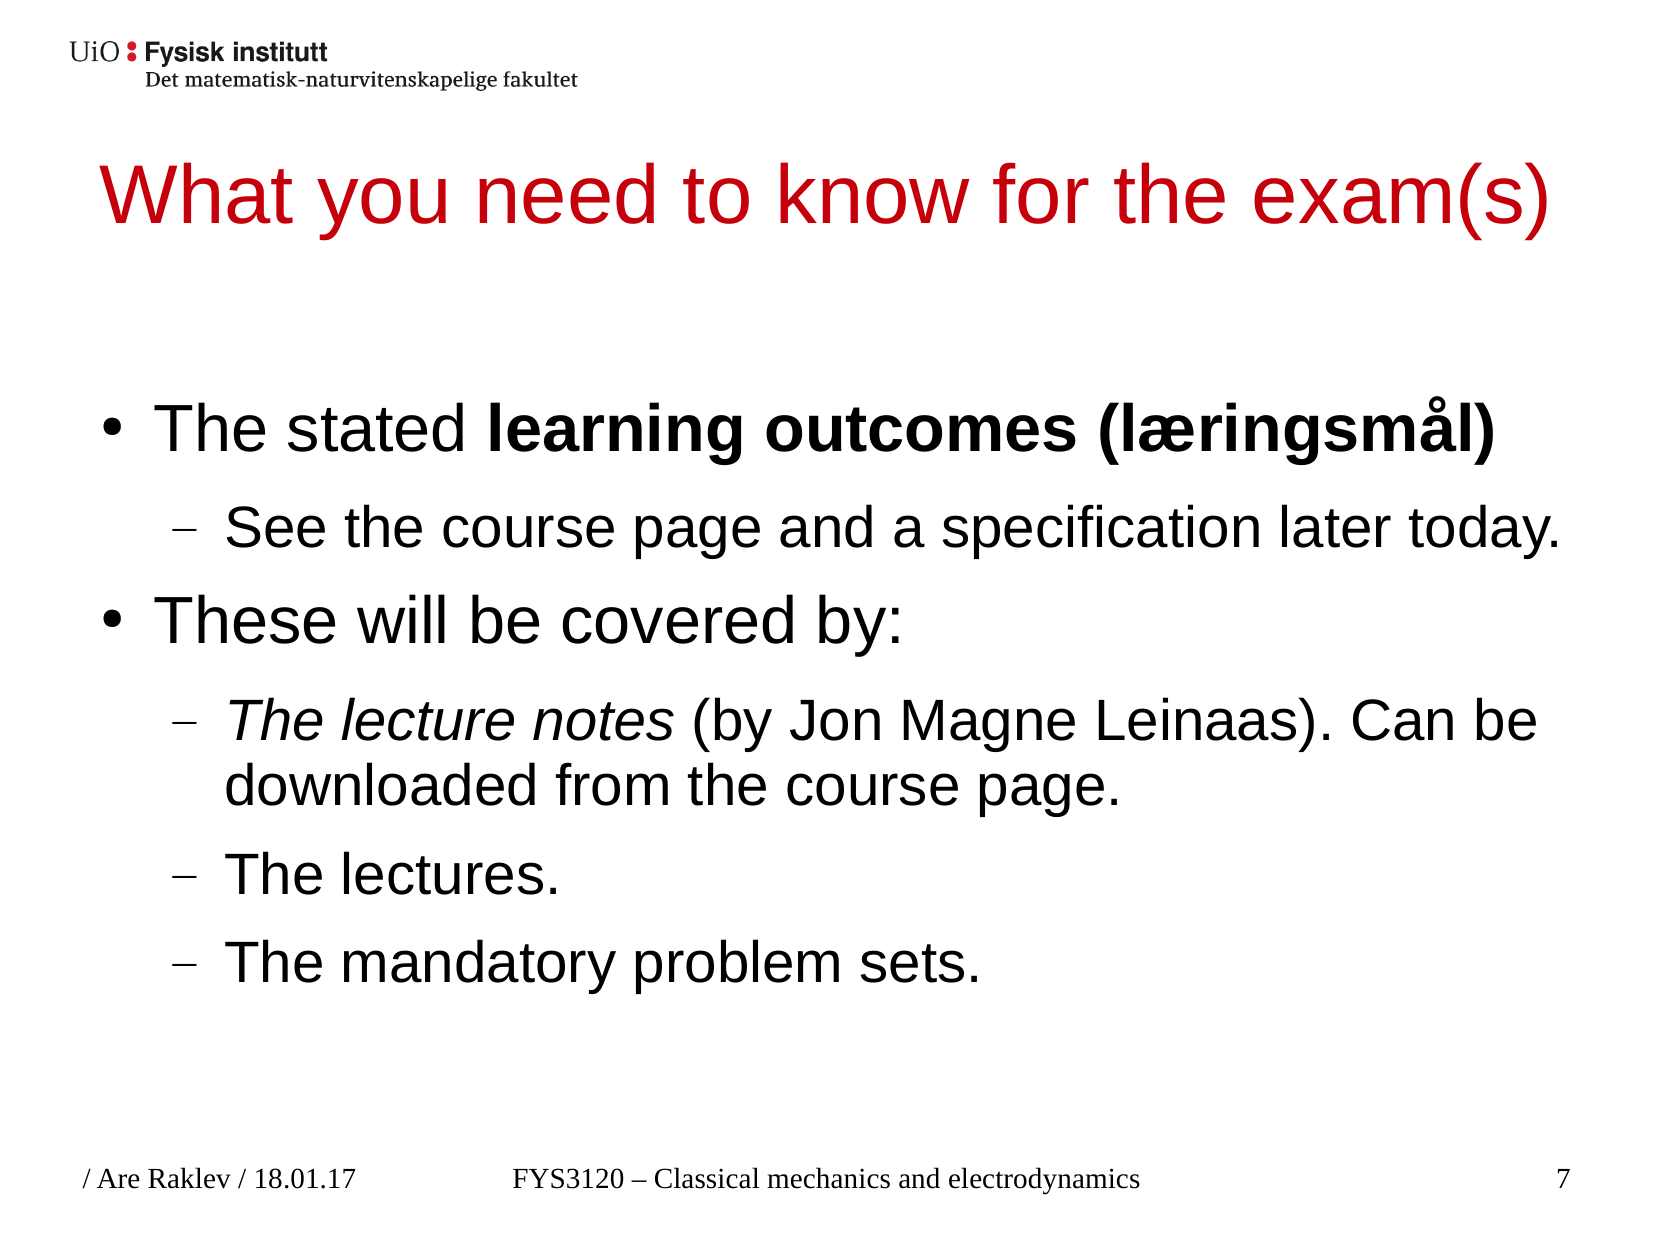

# What you need to know for the exam(s)
The stated learning outcomes (læringsmål)
See the course page and a specification later today.
These will be covered by:
The lecture notes (by Jon Magne Leinaas). Can be downloaded from the course page.
The lectures.
The mandatory problem sets.
/ Are Raklev / 18.01.17
FYS3120 – Classical mechanics and electrodynamics
7